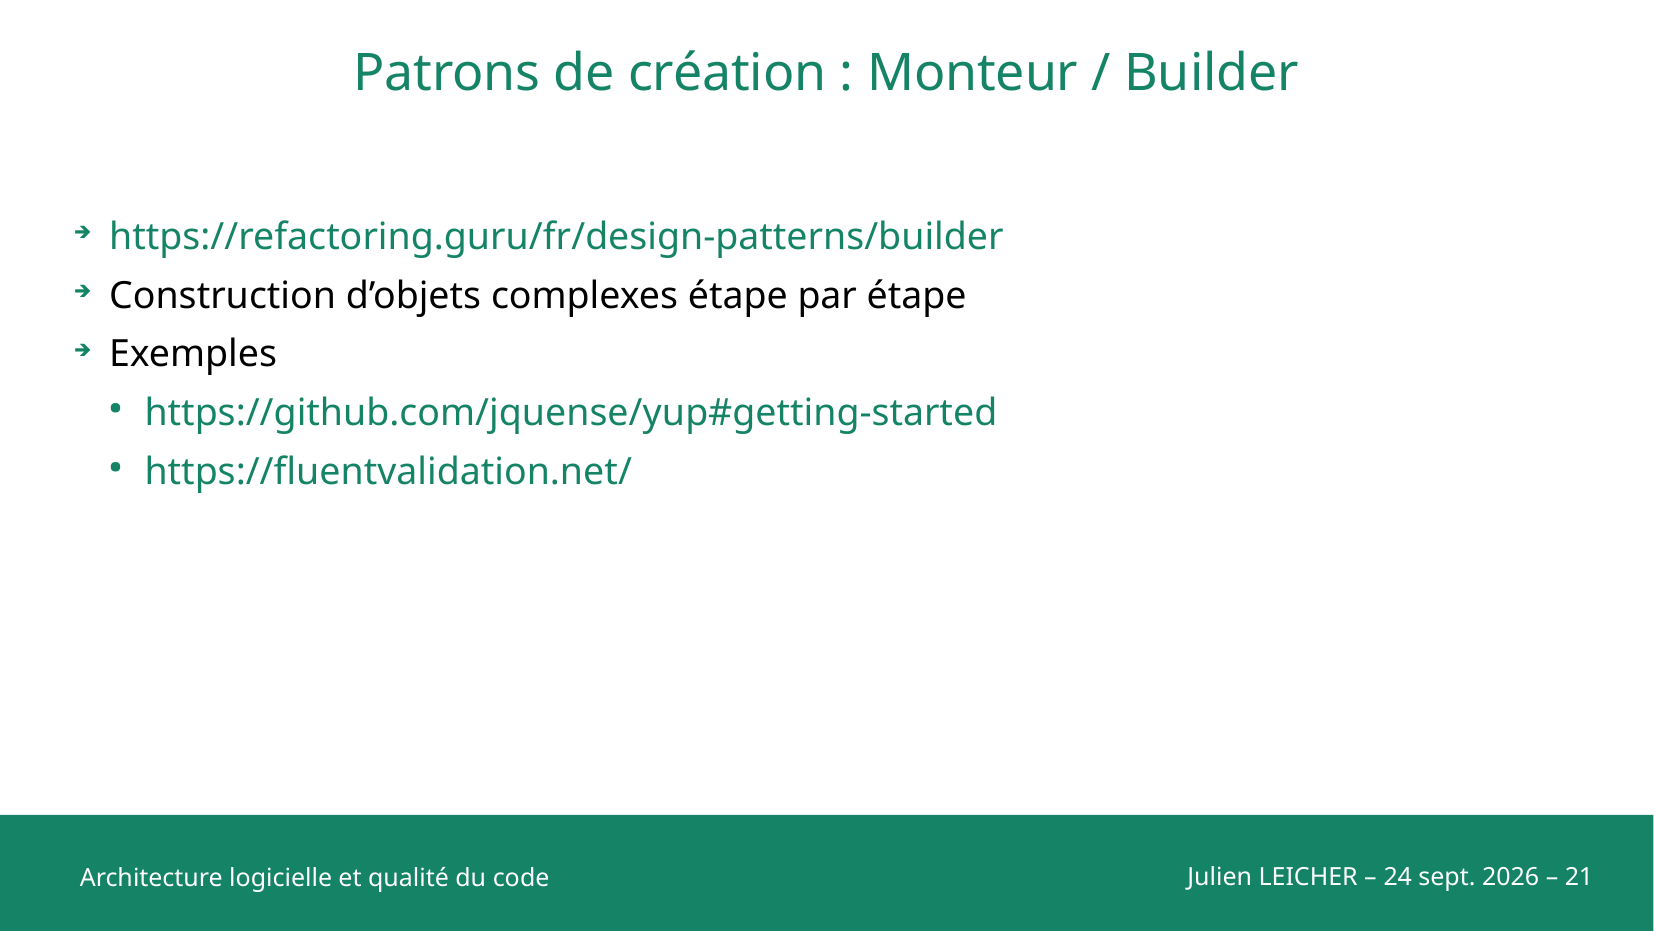

Patrons de création : Monteur / Builder
https://refactoring.guru/fr/design-patterns/builder
Construction d’objets complexes étape par étape
Exemples
https://github.com/jquense/yup#getting-started
https://fluentvalidation.net/
Julien LEICHER – –
Architecture logicielle et qualité du code